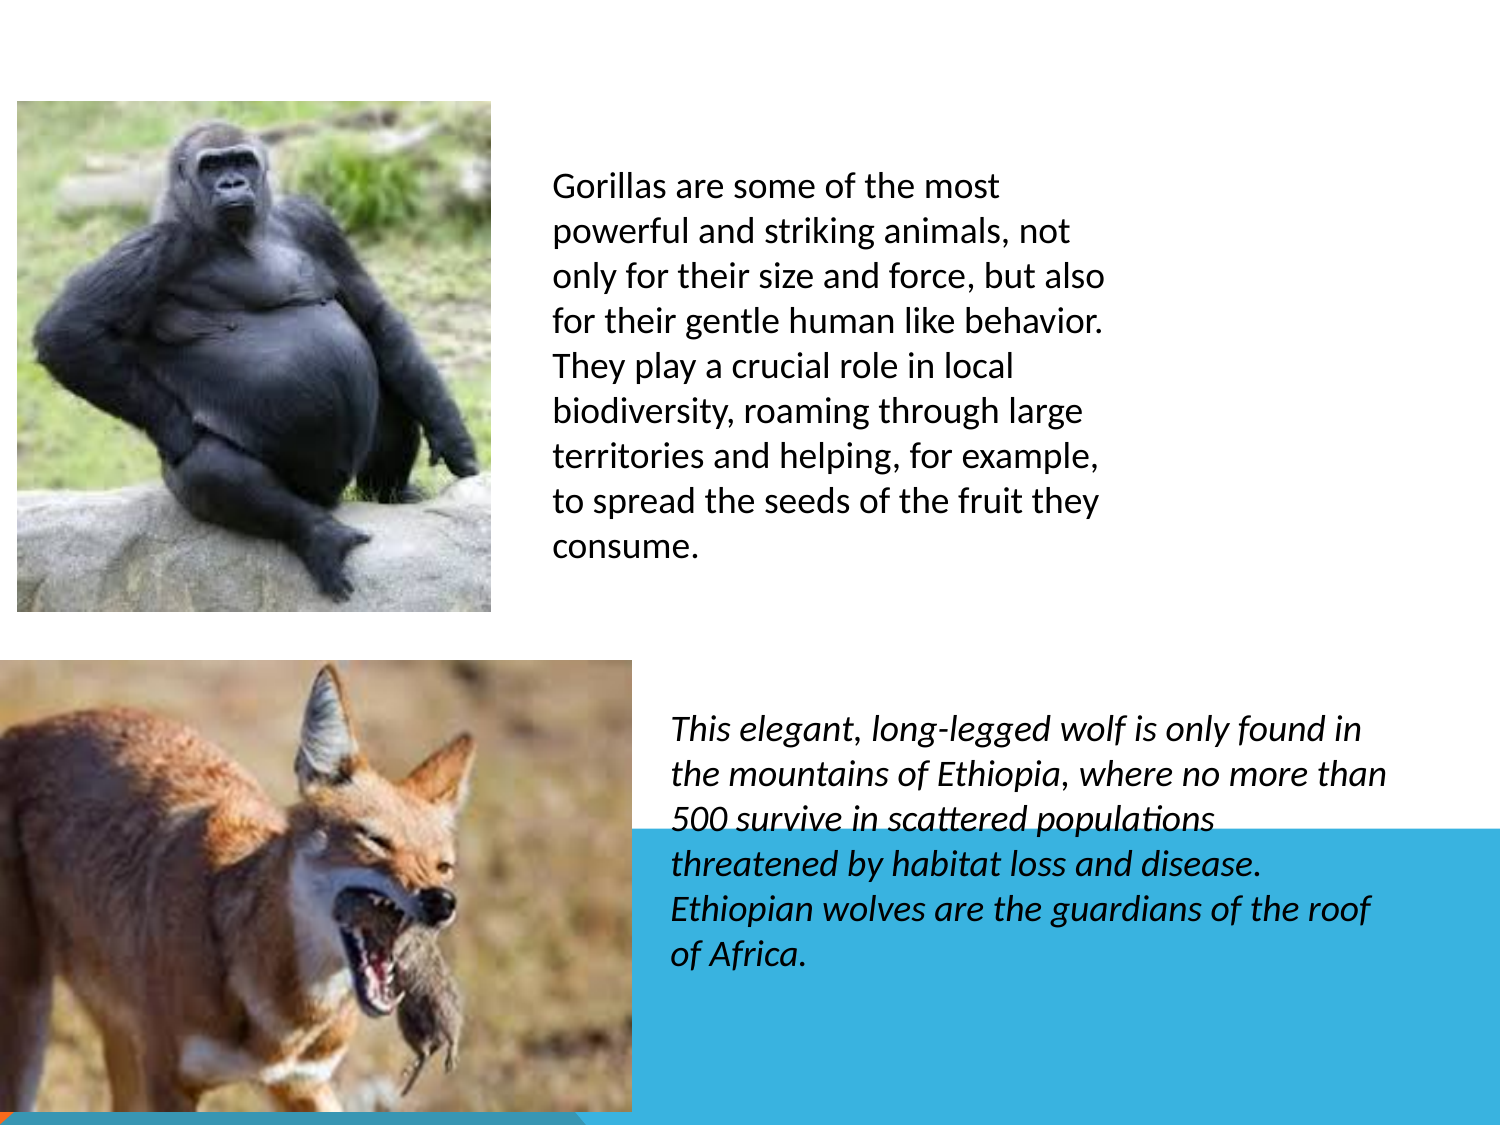

Gorillas are some of the most powerful and striking animals, not only for their size and force, but also for their gentle human like behavior. They play a crucial role in local biodiversity, roaming through large territories and helping, for example, to spread the seeds of the fruit they consume.
This elegant, long-legged wolf is only found in the mountains of Ethiopia, where no more than 500 survive in scattered populations threatened by habitat loss and disease.
Ethiopian wolves are the guardians of the roof of Africa.